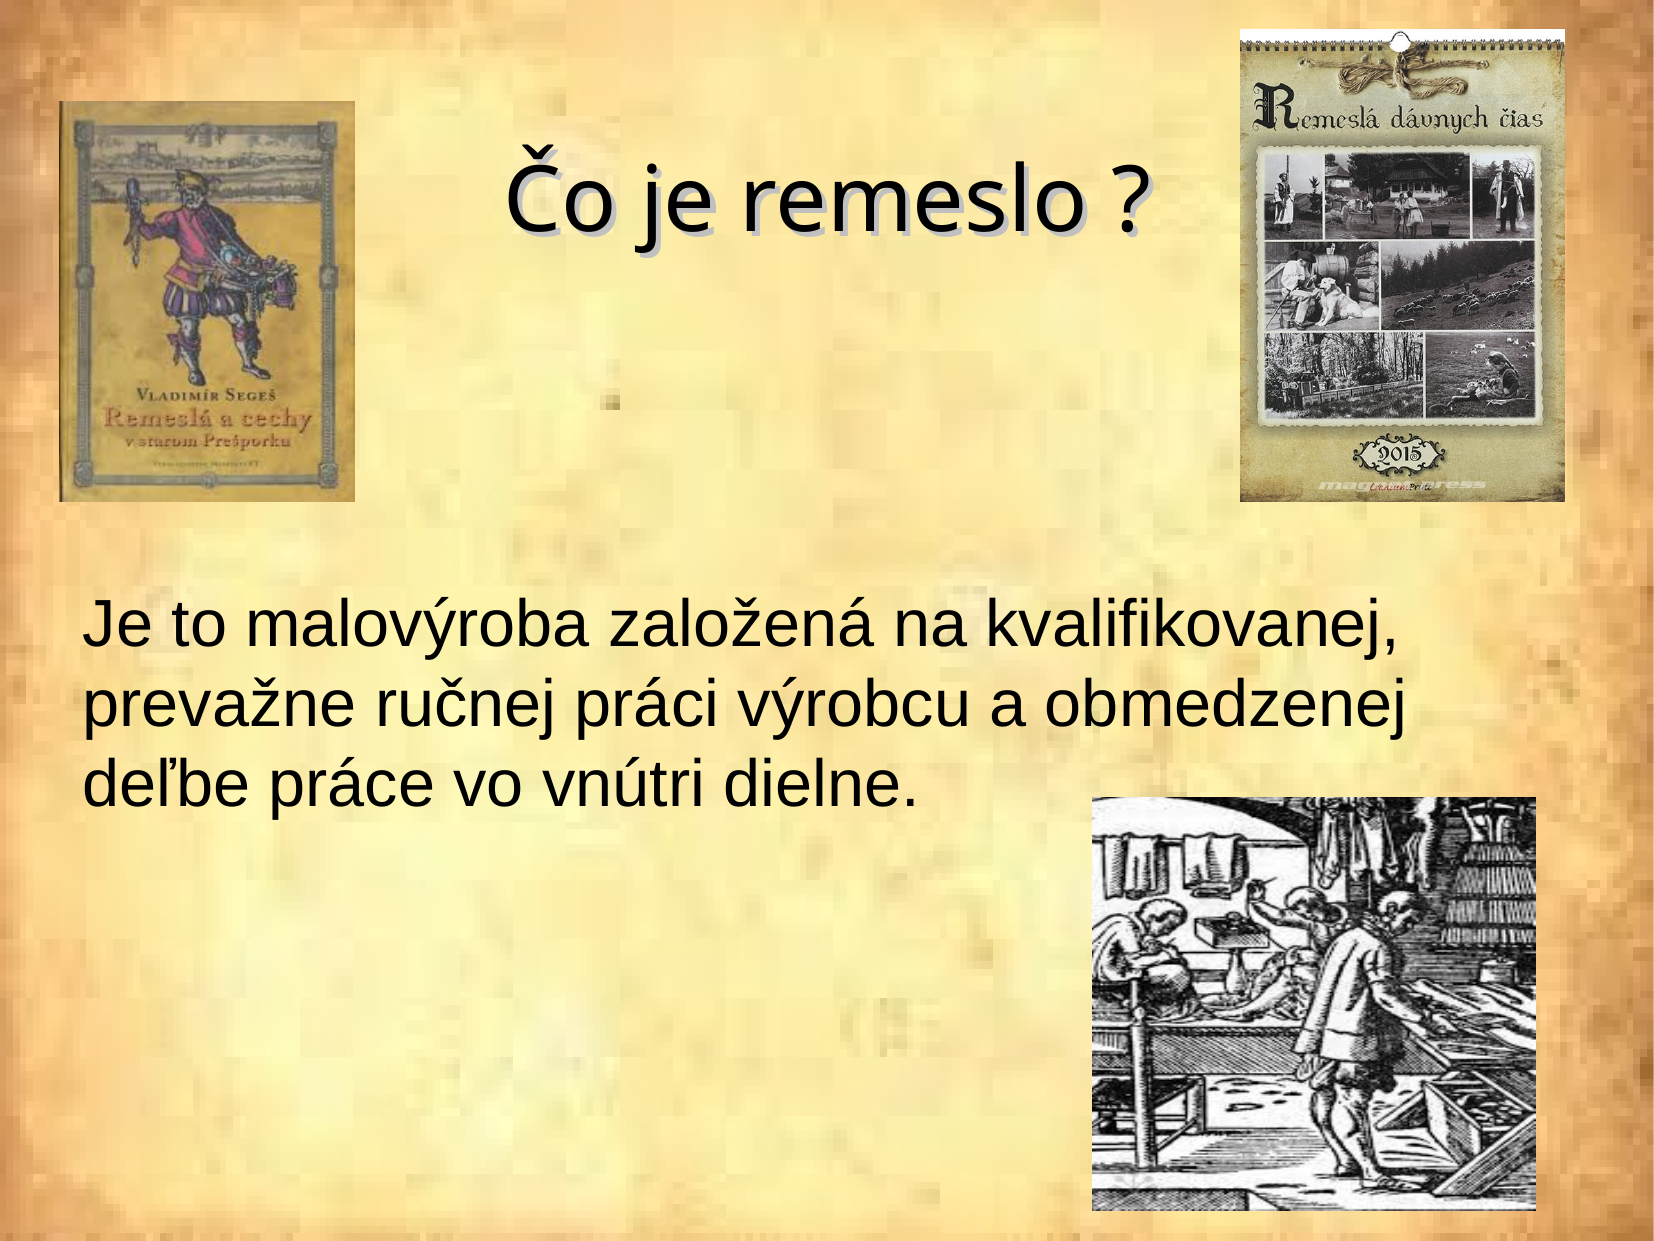

# Čo je remeslo ?
Je to malovýroba založená na kvalifikovanej, prevažne ručnej práci výrobcu a obmedzenej deľbe práce vo vnútri dielne.